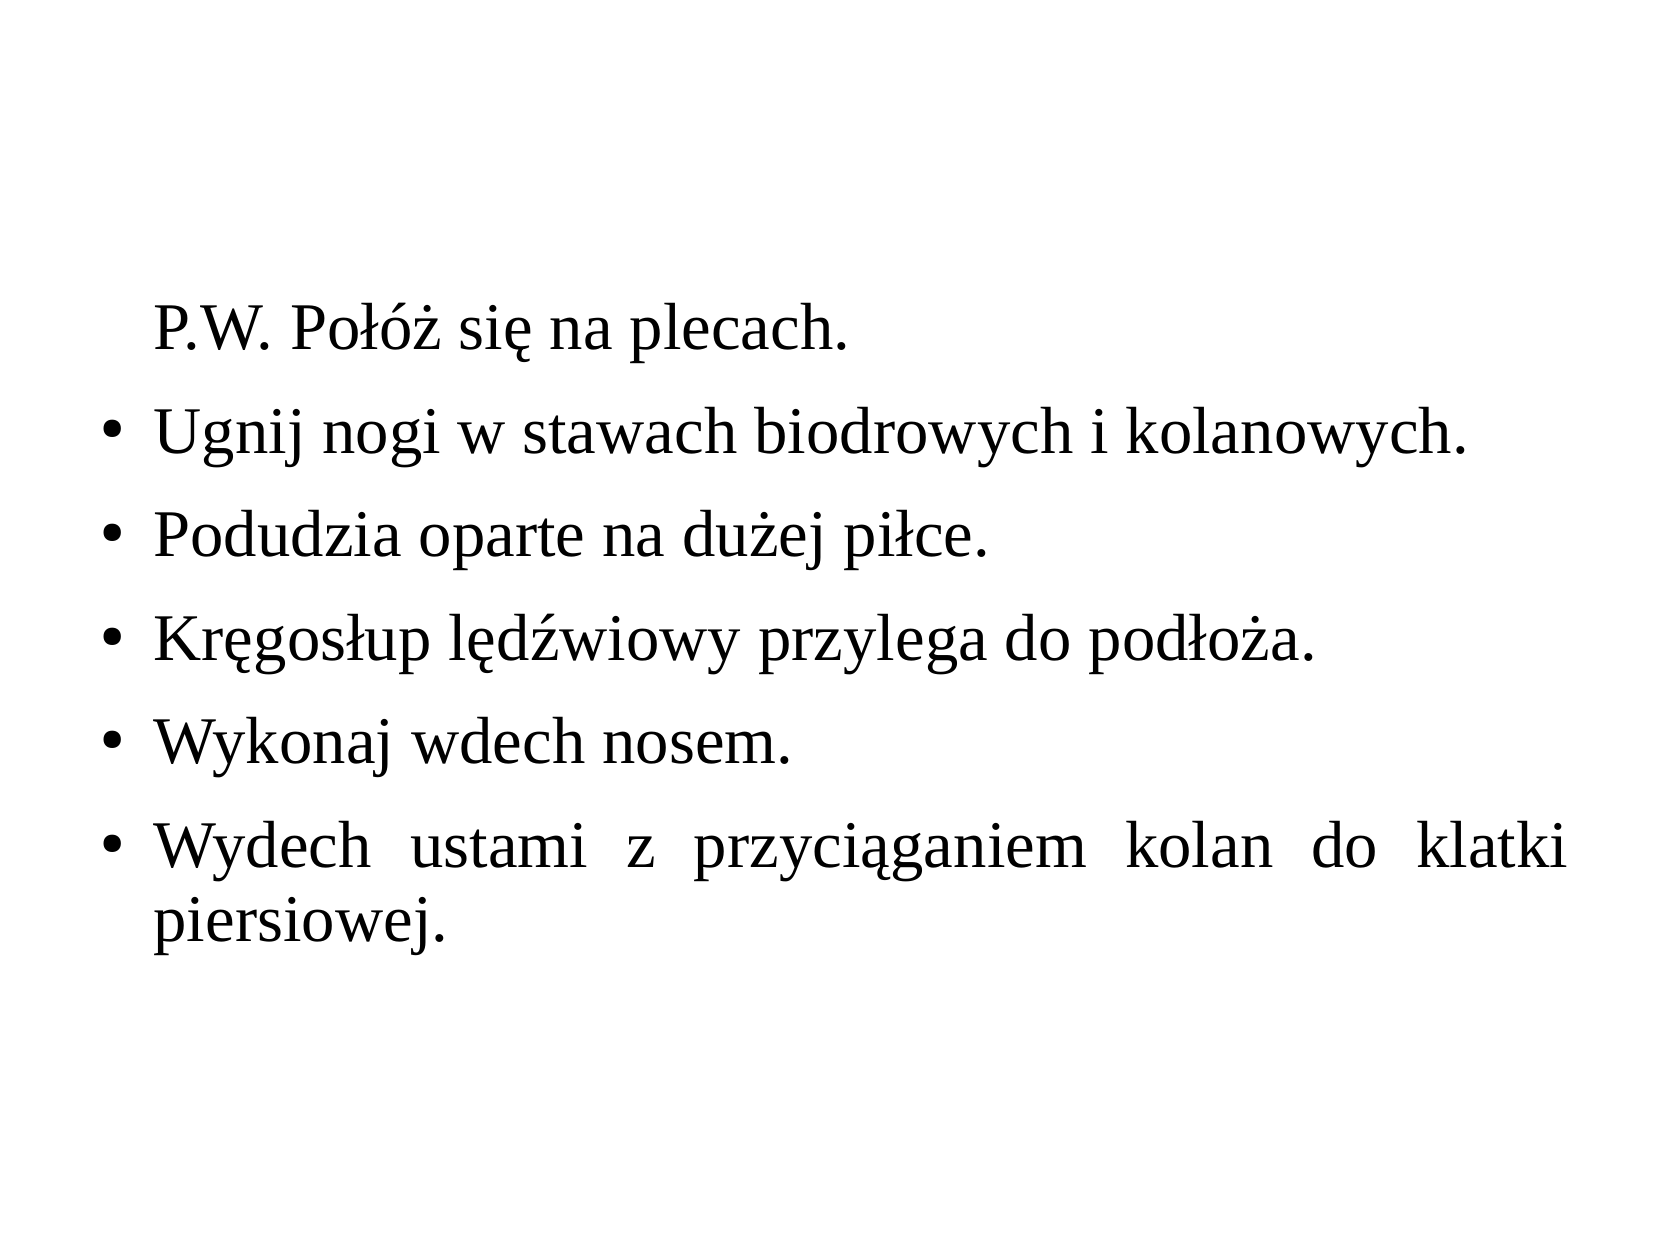

#
P.W. Połóż się na plecach.
Ugnij nogi w stawach biodrowych i kolanowych.
Podudzia oparte na dużej piłce.
Kręgosłup lędźwiowy przylega do podłoża.
Wykonaj wdech nosem.
Wydech ustami z przyciąganiem kolan do klatki piersiowej.